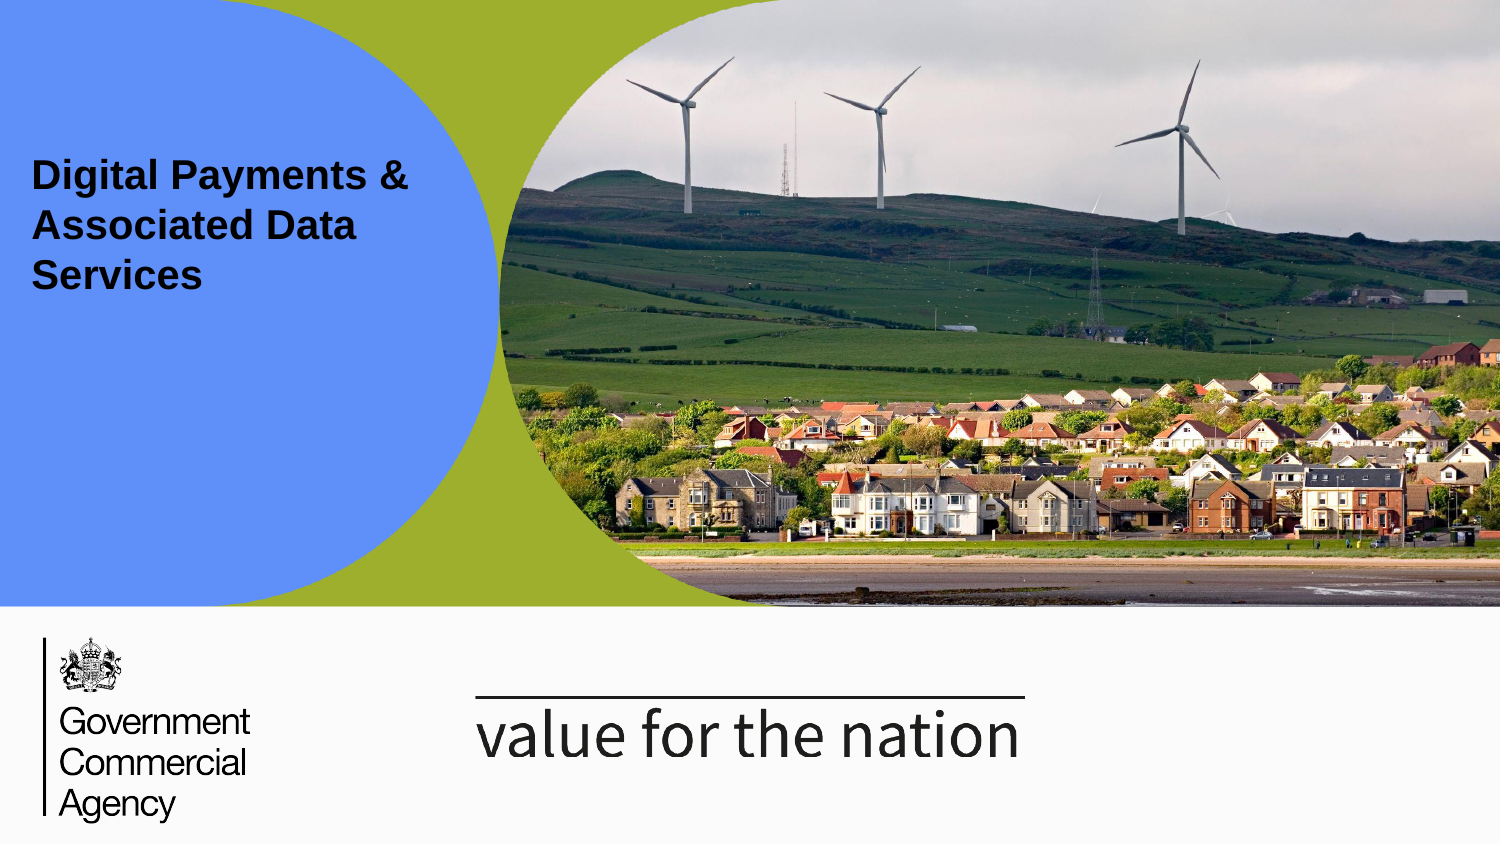

# Digital Payments & Associated Data Services